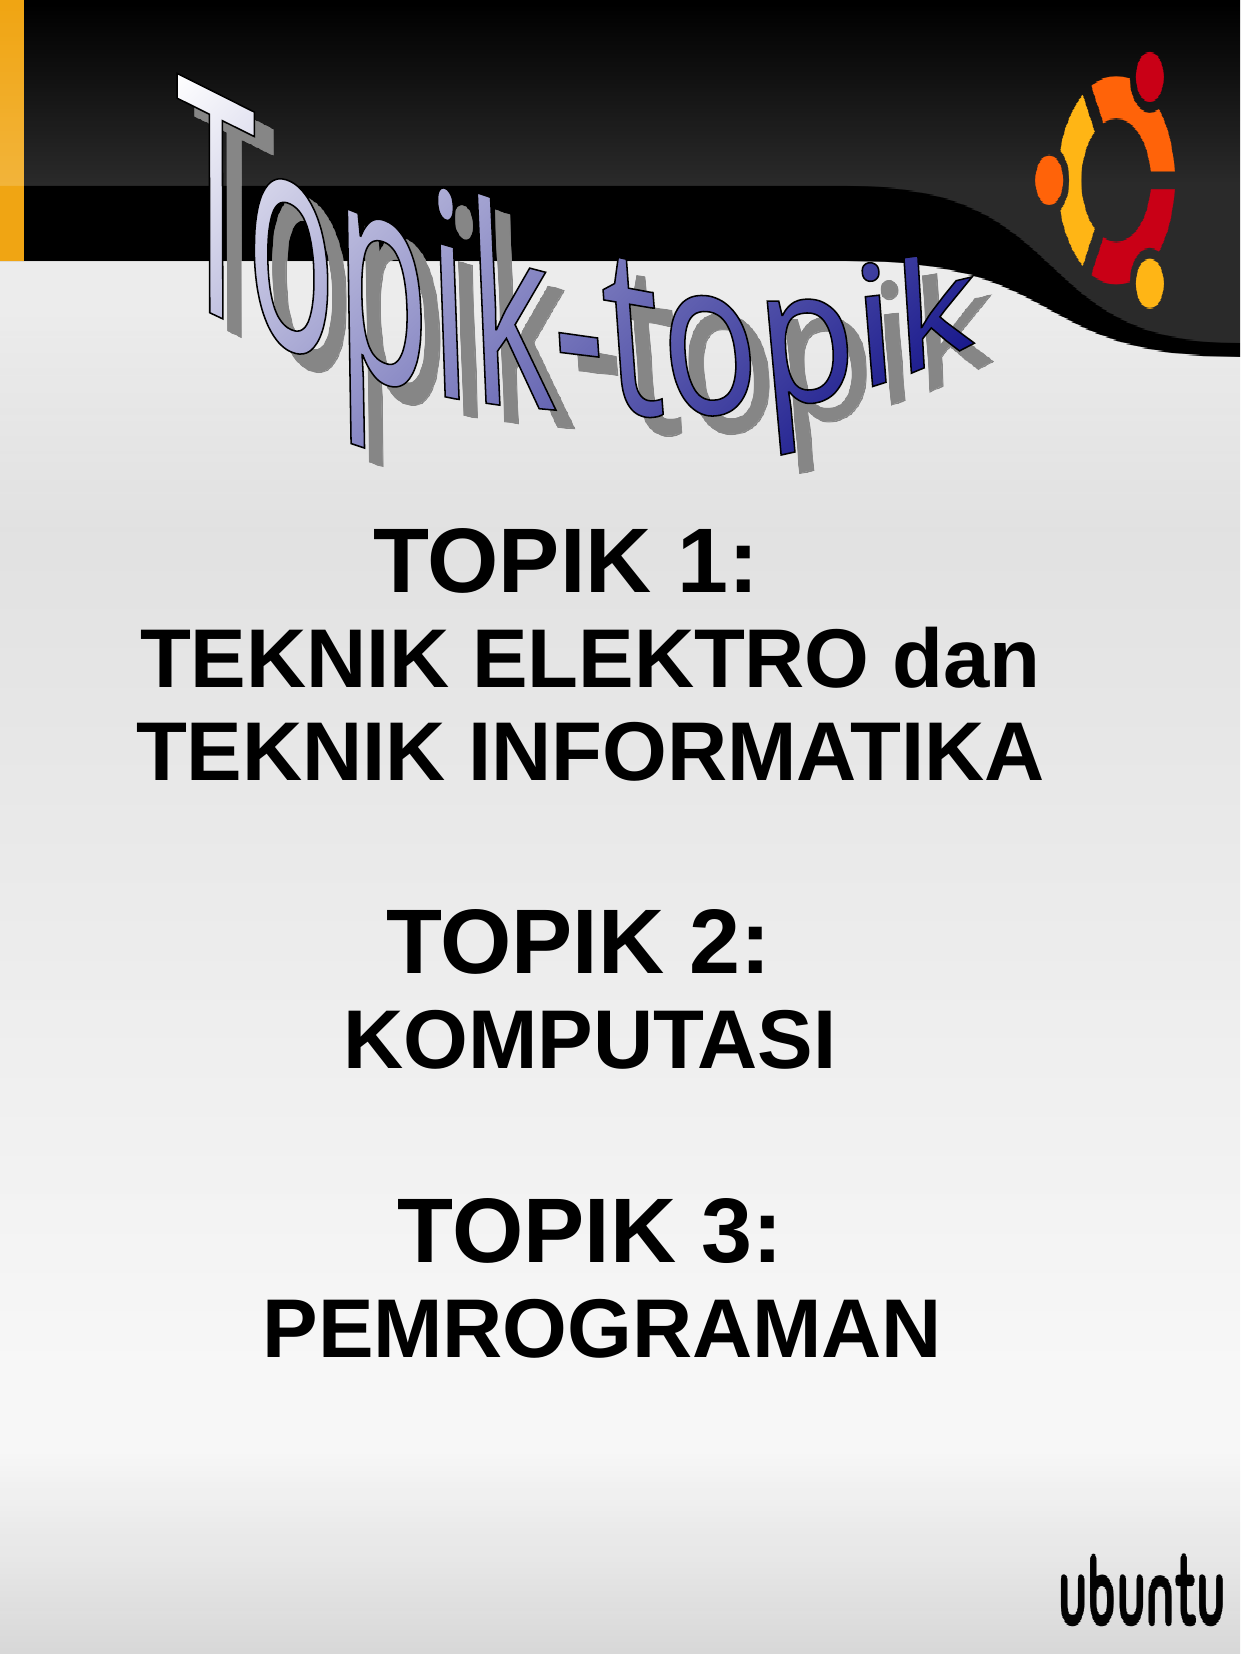

Topik-topik
TOPIK 1:
TEKNIK ELEKTRO dan TEKNIK INFORMATIKA
TOPIK 2:
KOMPUTASI
TOPIK 3:
 PEMROGRAMAN